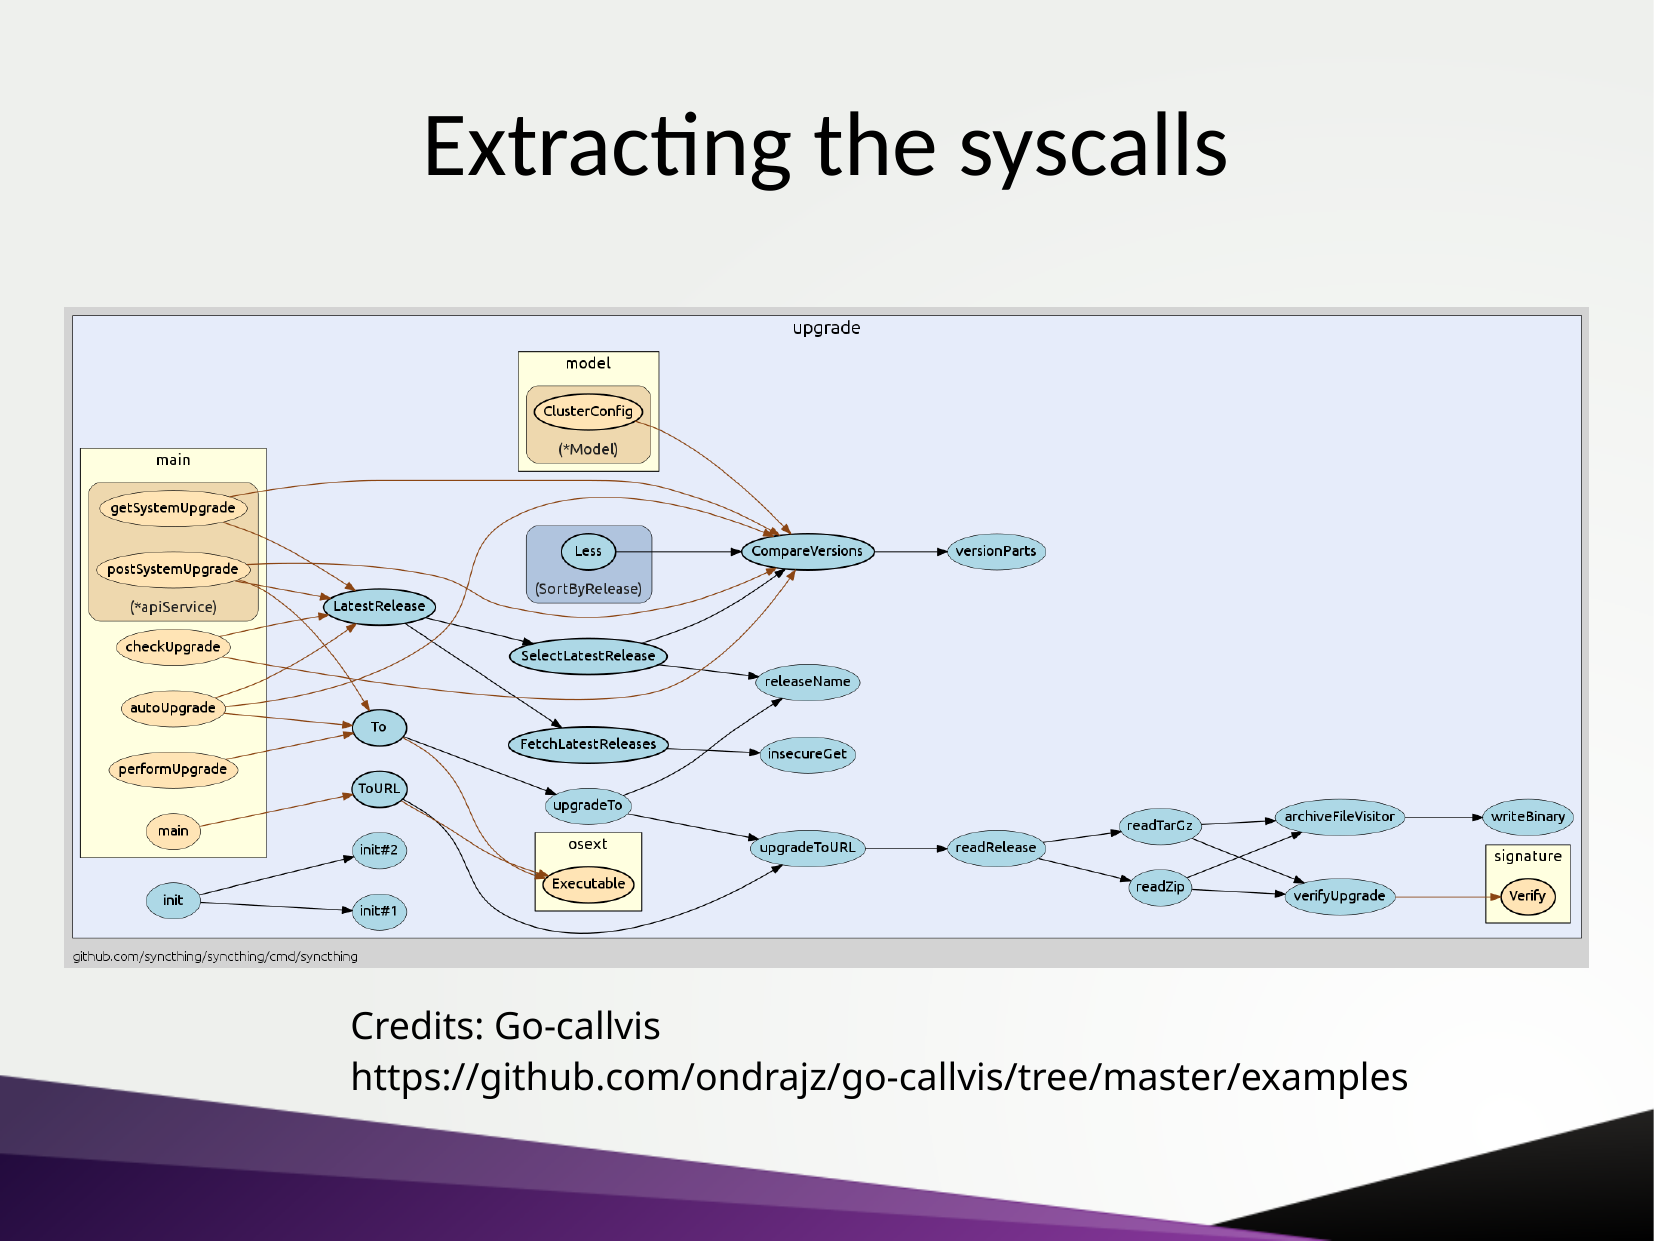

# Extracting the syscalls
Credits: Go-callvis
https://github.com/ondrajz/go-callvis/tree/master/examples